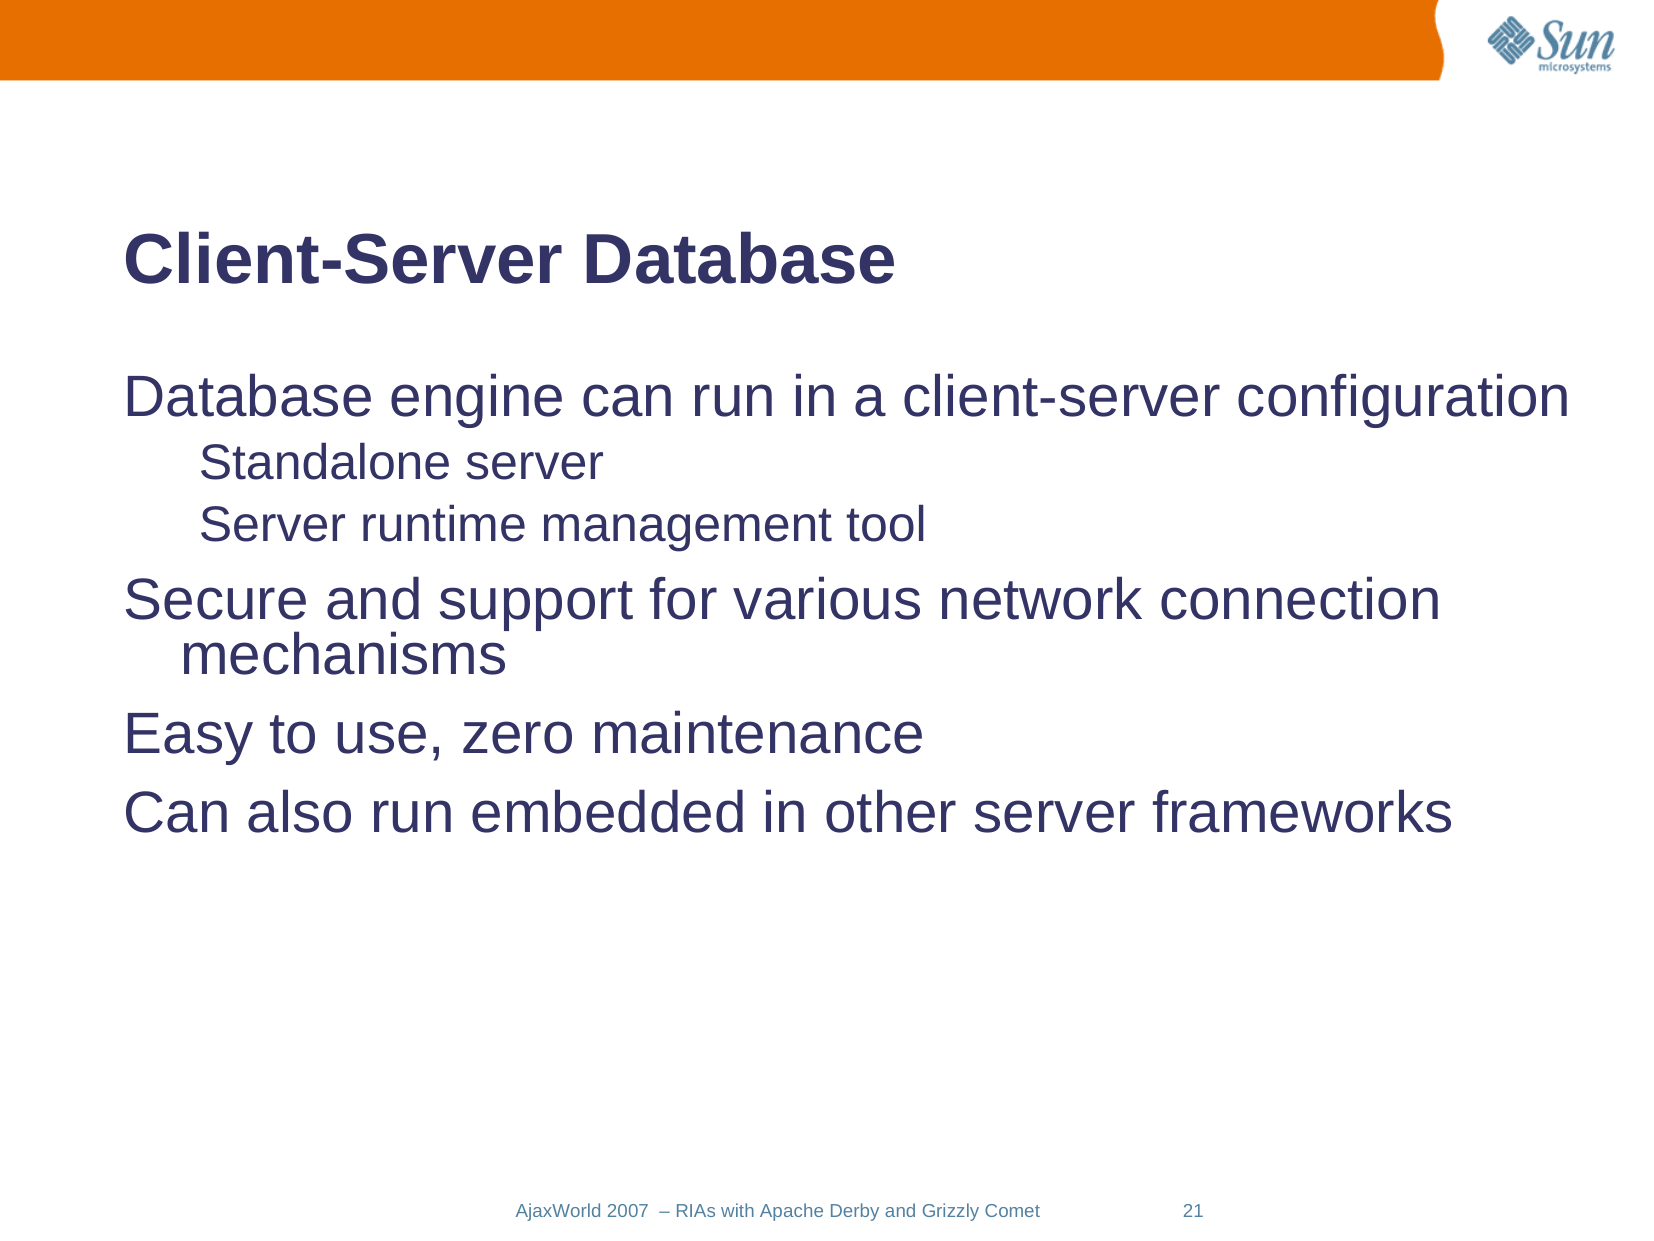

# Client-Server Database
Database engine can run in a client-server configuration
Standalone server
Server runtime management tool
Secure and support for various network connection mechanisms
Easy to use, zero maintenance
Can also run embedded in other server frameworks